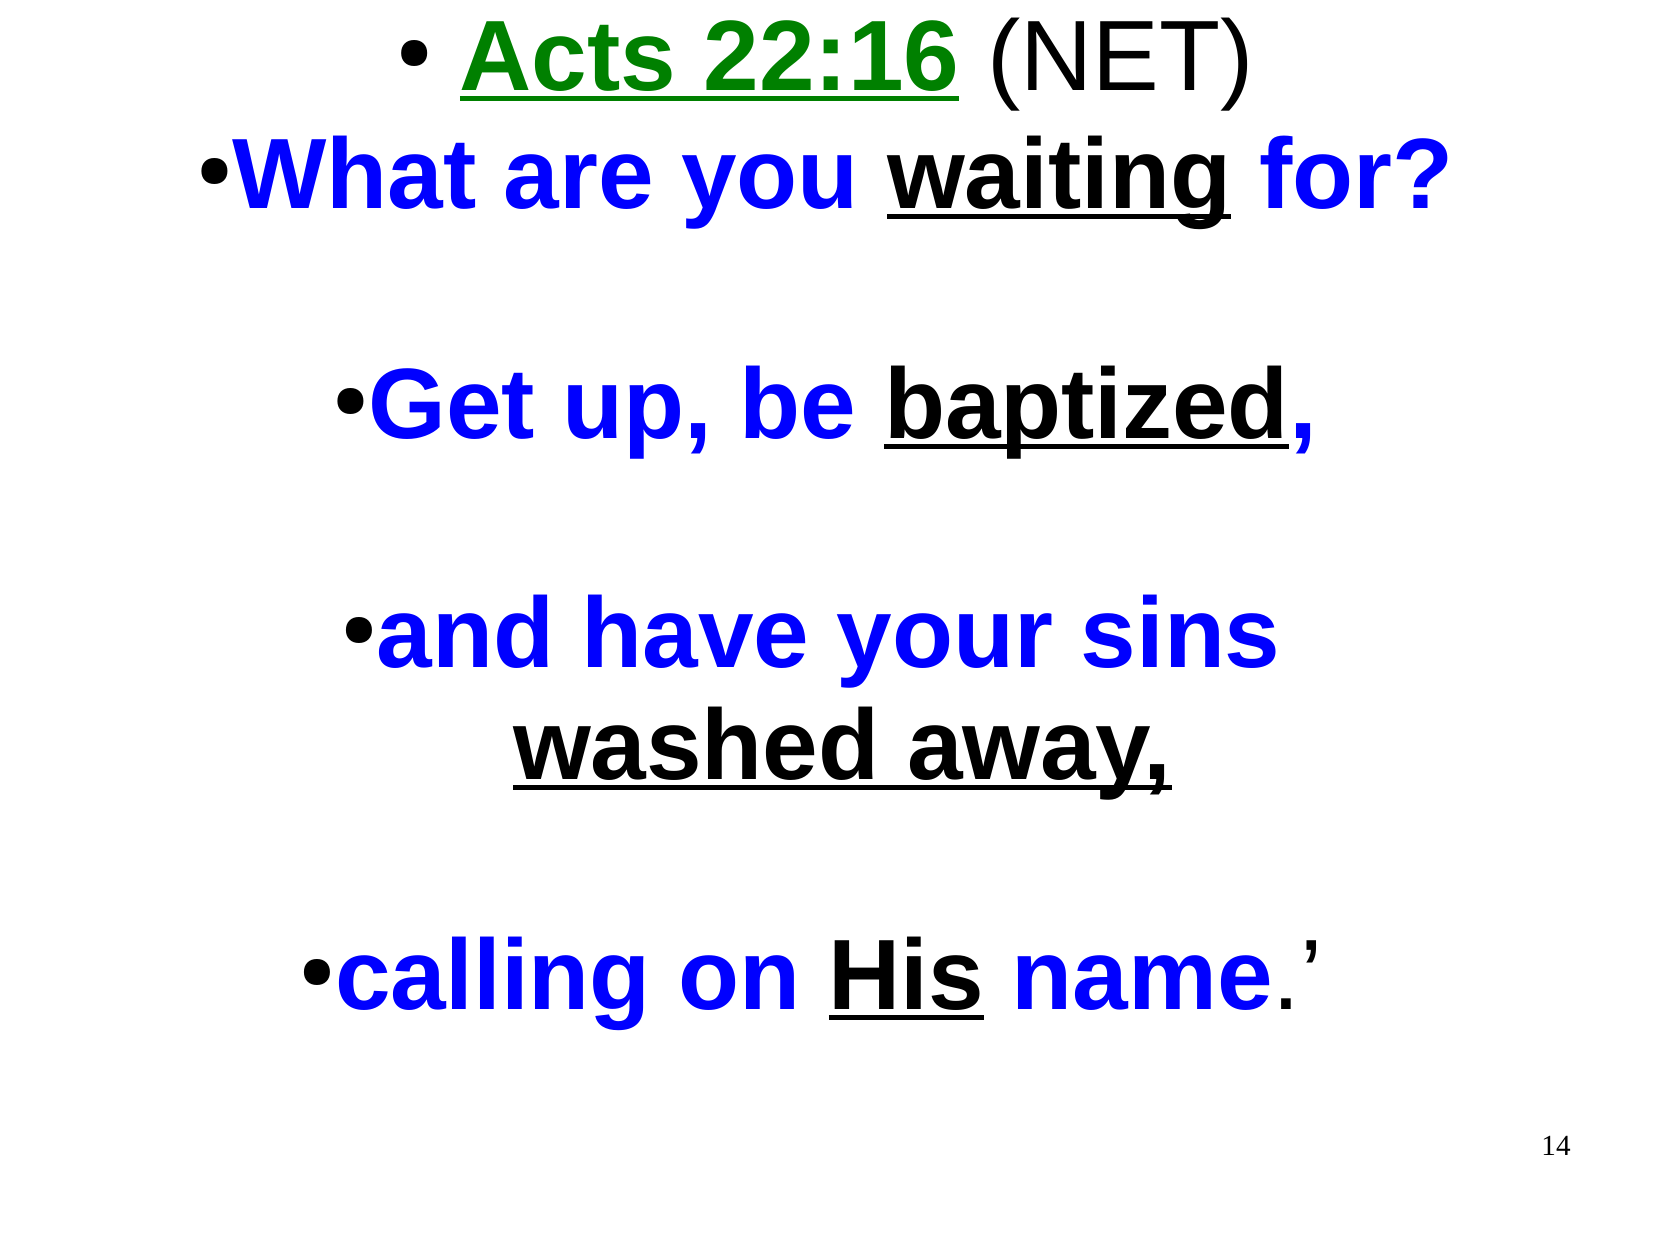

# Acts 22:16 (NET)
What are you waiting for?
Get up, be baptized,
and have your sins
washed away,
calling on His name.’
14